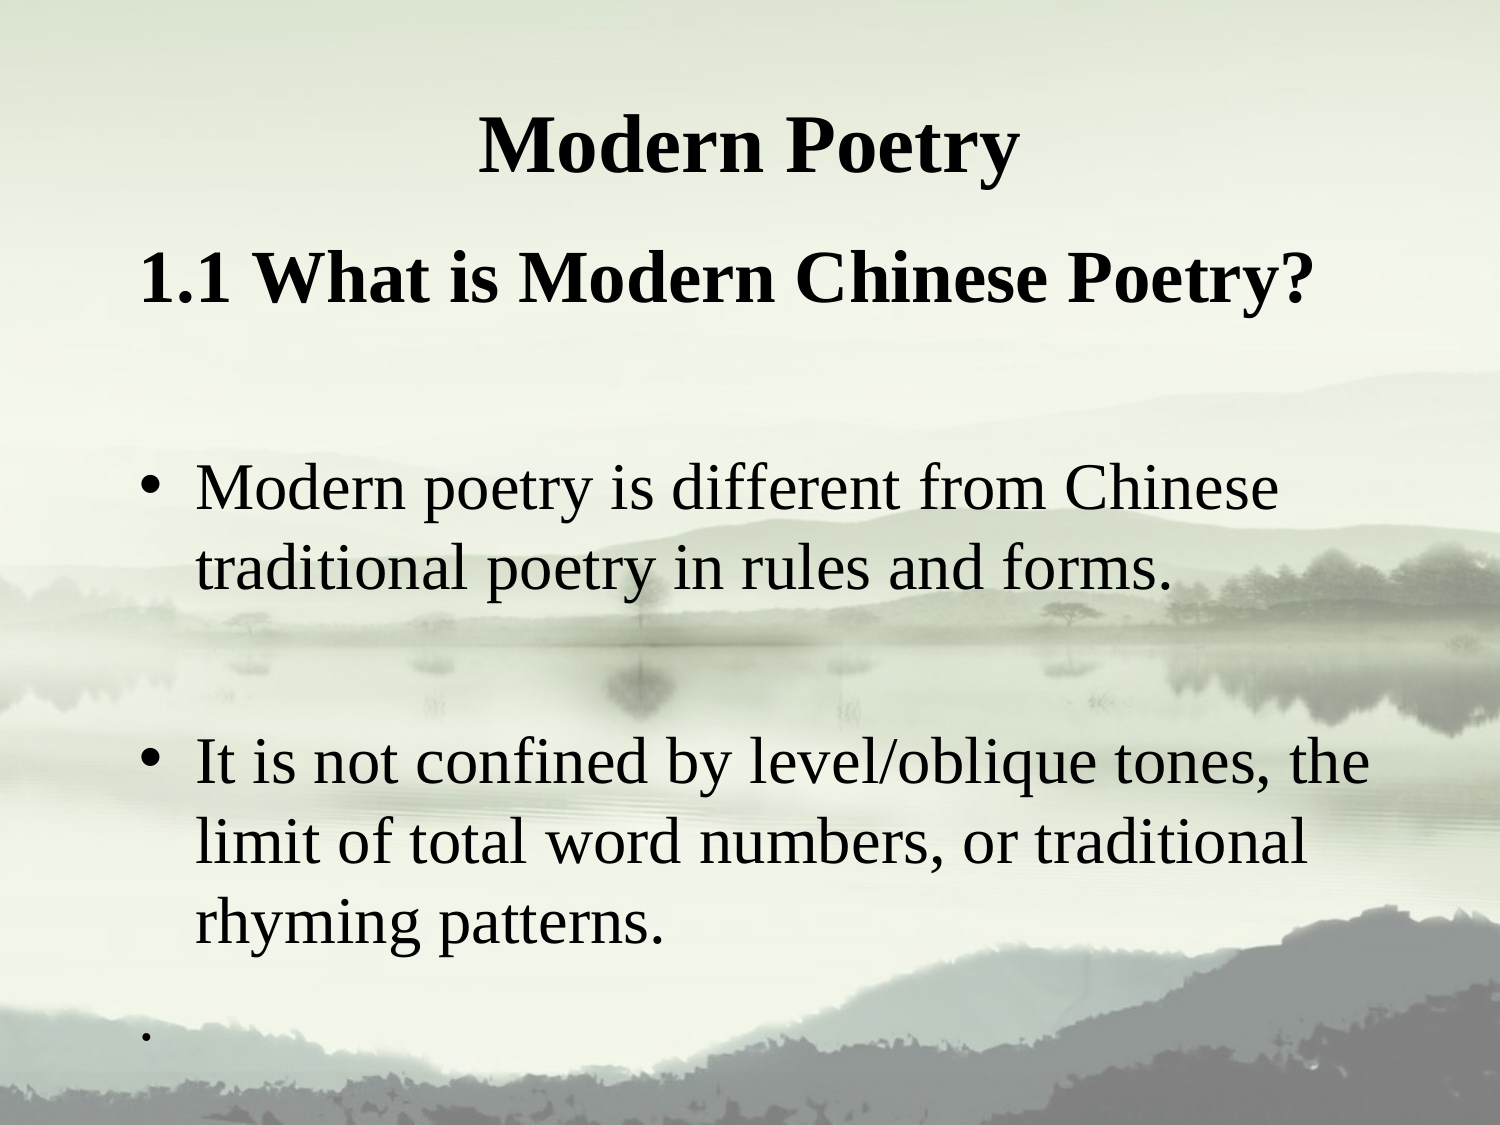

# Modern Poetry
1.1 What is Modern Chinese Poetry?
Modern poetry is different from Chinese traditional poetry in rules and forms.
It is not confined by level/oblique tones, the limit of total word numbers, or traditional rhyming patterns.
.